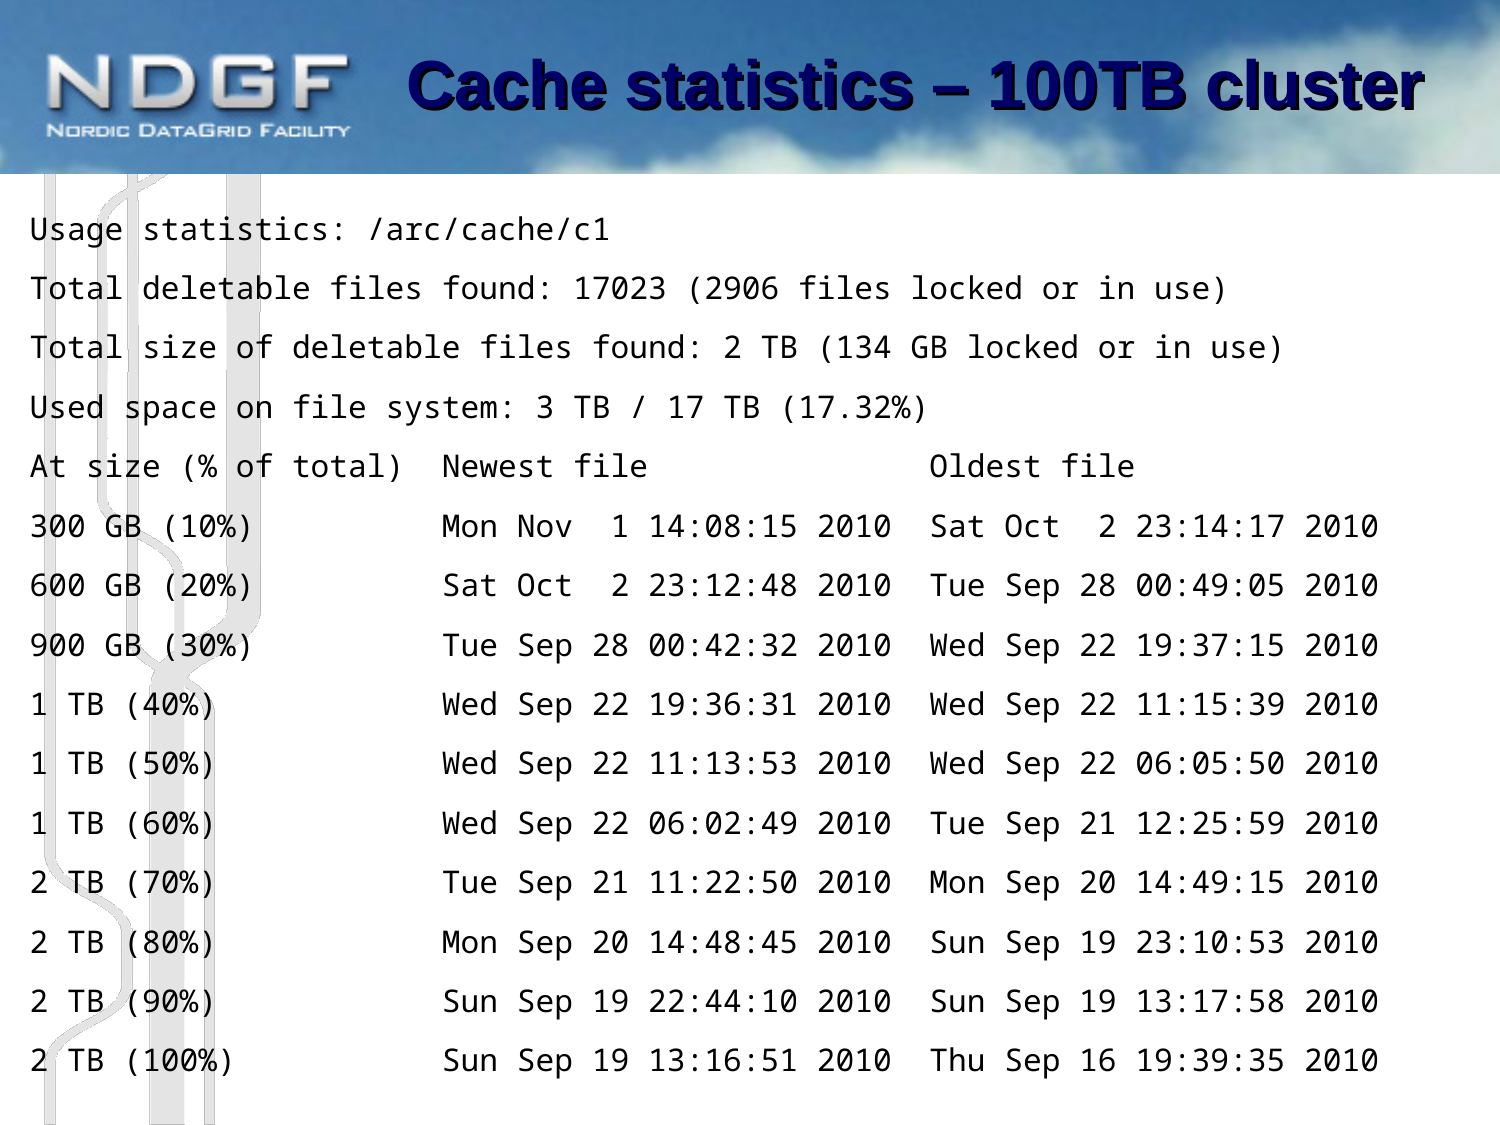

# Cache statistics – 100TB cluster
Usage statistics: /arc/cache/c1
Total deletable files found: 17023 (2906 files locked or in use)
Total size of deletable files found: 2 TB (134 GB locked or in use)
Used space on file system: 3 TB / 17 TB (17.32%)
At size (% of total) Newest file Oldest file
300 GB (10%) Mon Nov 1 14:08:15 2010 Sat Oct 2 23:14:17 2010
600 GB (20%) Sat Oct 2 23:12:48 2010 Tue Sep 28 00:49:05 2010
900 GB (30%) Tue Sep 28 00:42:32 2010 Wed Sep 22 19:37:15 2010
1 TB (40%) Wed Sep 22 19:36:31 2010 Wed Sep 22 11:15:39 2010
1 TB (50%) Wed Sep 22 11:13:53 2010 Wed Sep 22 06:05:50 2010
1 TB (60%) Wed Sep 22 06:02:49 2010 Tue Sep 21 12:25:59 2010
2 TB (70%) Tue Sep 21 11:22:50 2010 Mon Sep 20 14:49:15 2010
2 TB (80%) Mon Sep 20 14:48:45 2010 Sun Sep 19 23:10:53 2010
2 TB (90%) Sun Sep 19 22:44:10 2010 Sun Sep 19 13:17:58 2010
2 TB (100%) Sun Sep 19 13:16:51 2010 Thu Sep 16 19:39:35 2010